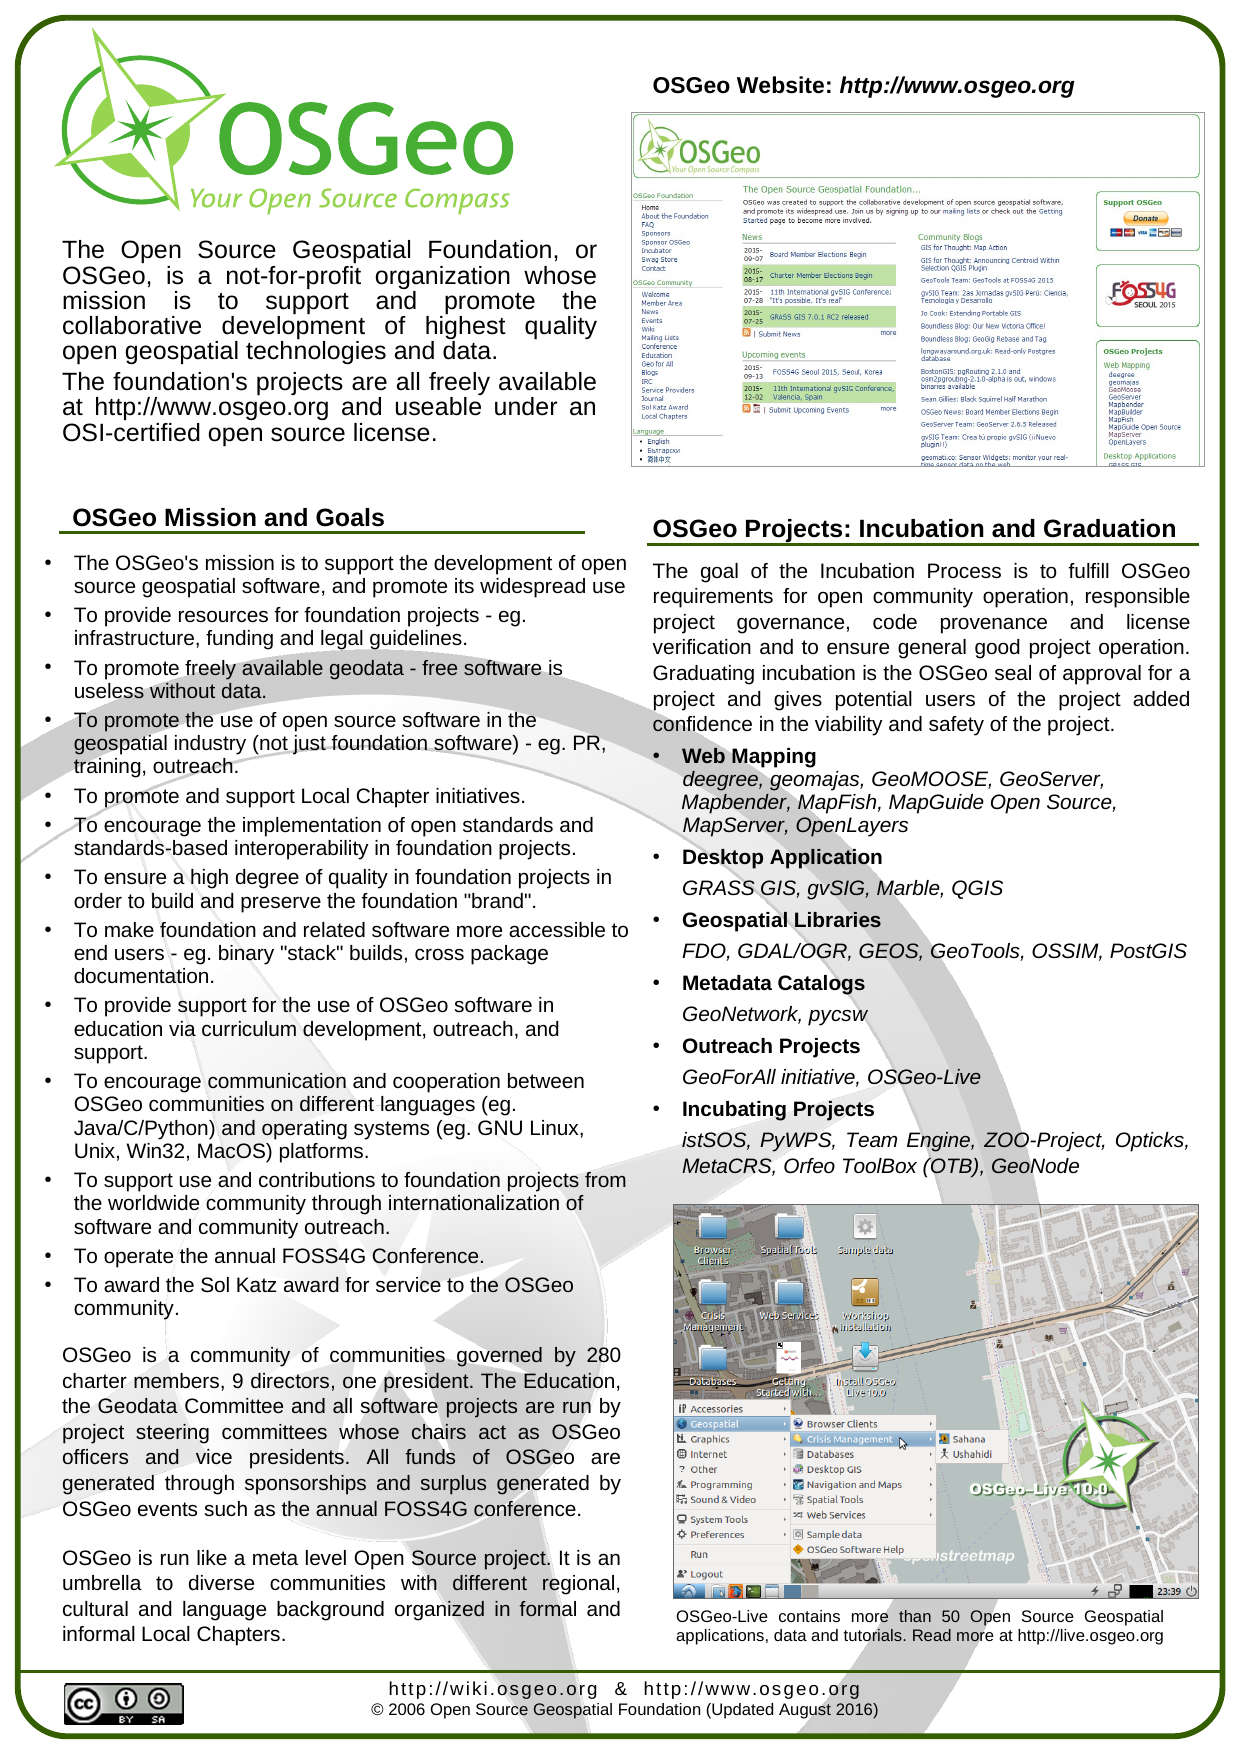

OSGeo Website: http://www.osgeo.org
The Open Source Geospatial Foundation, or OSGeo, is a not-for-profit organization whose mission is to support and promote the collaborative development of highest quality open geospatial technologies and data.
The foundation's projects are all freely available at http://www.osgeo.org and useable under an OSI-certified open source license.
 OSGeo Mission and Goals
The OSGeo's mission is to support the development of open source geospatial software, and promote its widespread use
To provide resources for foundation projects - eg. infrastructure, funding and legal guidelines.
To promote freely available geodata - free software is useless without data.
To promote the use of open source software in the geospatial industry (not just foundation software) - eg. PR, training, outreach.
To promote and support Local Chapter initiatives.
To encourage the implementation of open standards and standards-based interoperability in foundation projects.
To ensure a high degree of quality in foundation projects in order to build and preserve the foundation "brand".
To make foundation and related software more accessible to end users - eg. binary "stack" builds, cross package documentation.
To provide support for the use of OSGeo software in education via curriculum development, outreach, and support.
To encourage communication and cooperation between OSGeo communities on different languages (eg. Java/C/Python) and operating systems (eg. GNU Linux, Unix, Win32, MacOS) platforms.
To support use and contributions to foundation projects from the worldwide community through internationalization of software and community outreach.
To operate the annual FOSS4G Conference.
To award the Sol Katz award for service to the OSGeo community.
OSGeo Projects: Incubation and Graduation
The goal of the Incubation Process is to fulfill OSGeo requirements for open community operation, responsible project governance, code provenance and license verification and to ensure general good project operation. Graduating incubation is the OSGeo seal of approval for a project and gives potential users of the project added confidence in the viability and safety of the project.
Web Mapping
 deegree, geomajas, GeoMOOSE, GeoServer,
 Mapbender, MapFish, MapGuide Open Source,
 MapServer, OpenLayers
Desktop Application
GRASS GIS, gvSIG, Marble, QGIS
Geospatial Libraries
FDO, GDAL/OGR, GEOS, GeoTools, OSSIM, PostGIS
Metadata Catalogs
GeoNetwork, pycsw
Outreach Projects
GeoForAll initiative, OSGeo-Live
Incubating Projects
istSOS, PyWPS, Team Engine, ZOO-Project, Opticks, MetaCRS, Orfeo ToolBox (OTB), GeoNode
OSGeo is a community of communities governed by 280 charter members, 9 directors, one president. The Education, the Geodata Committee and all software projects are run by project steering committees whose chairs act as OSGeo officers and vice presidents. All funds of OSGeo are generated through sponsorships and surplus generated by OSGeo events such as the annual FOSS4G conference.
OSGeo is run like a meta level Open Source project. It is an umbrella to diverse communities with different regional, cultural and language background organized in formal and informal Local Chapters.
OSGeo-Live contains more than 50 Open Source Geospatial applications, data and tutorials. Read more at http://live.osgeo.org
http://wiki.osgeo.org & http://www.osgeo.org
© 2006 Open Source Geospatial Foundation (Updated August 2016)